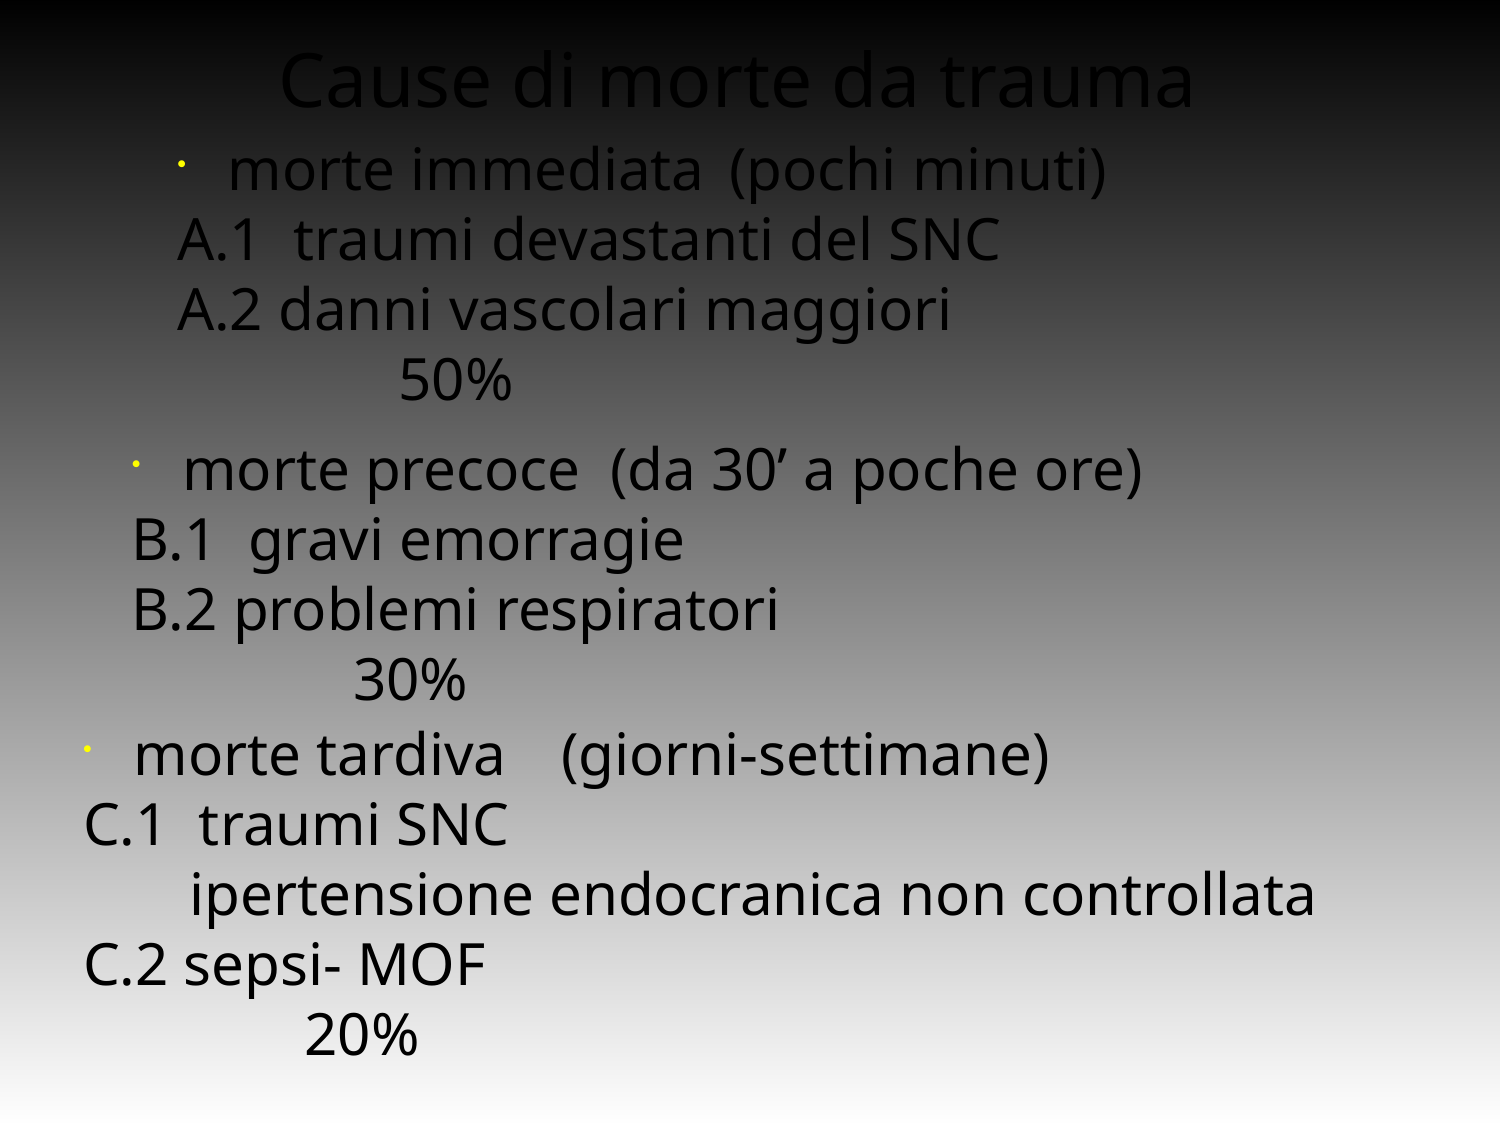

Cause di morte da trauma
 morte immediata	(pochi minuti)
A.1 traumi devastanti del SNC
A.2 danni vascolari maggiori
			50%
 morte precoce	(da 30’ a poche ore)
B.1 gravi emorragie
B.2 problemi respiratori
			30%
 morte tardiva 	(giorni-settimane)
C.1 traumi SNC
 ipertensione endocranica non controllata
C.2 sepsi- MOF
			20%